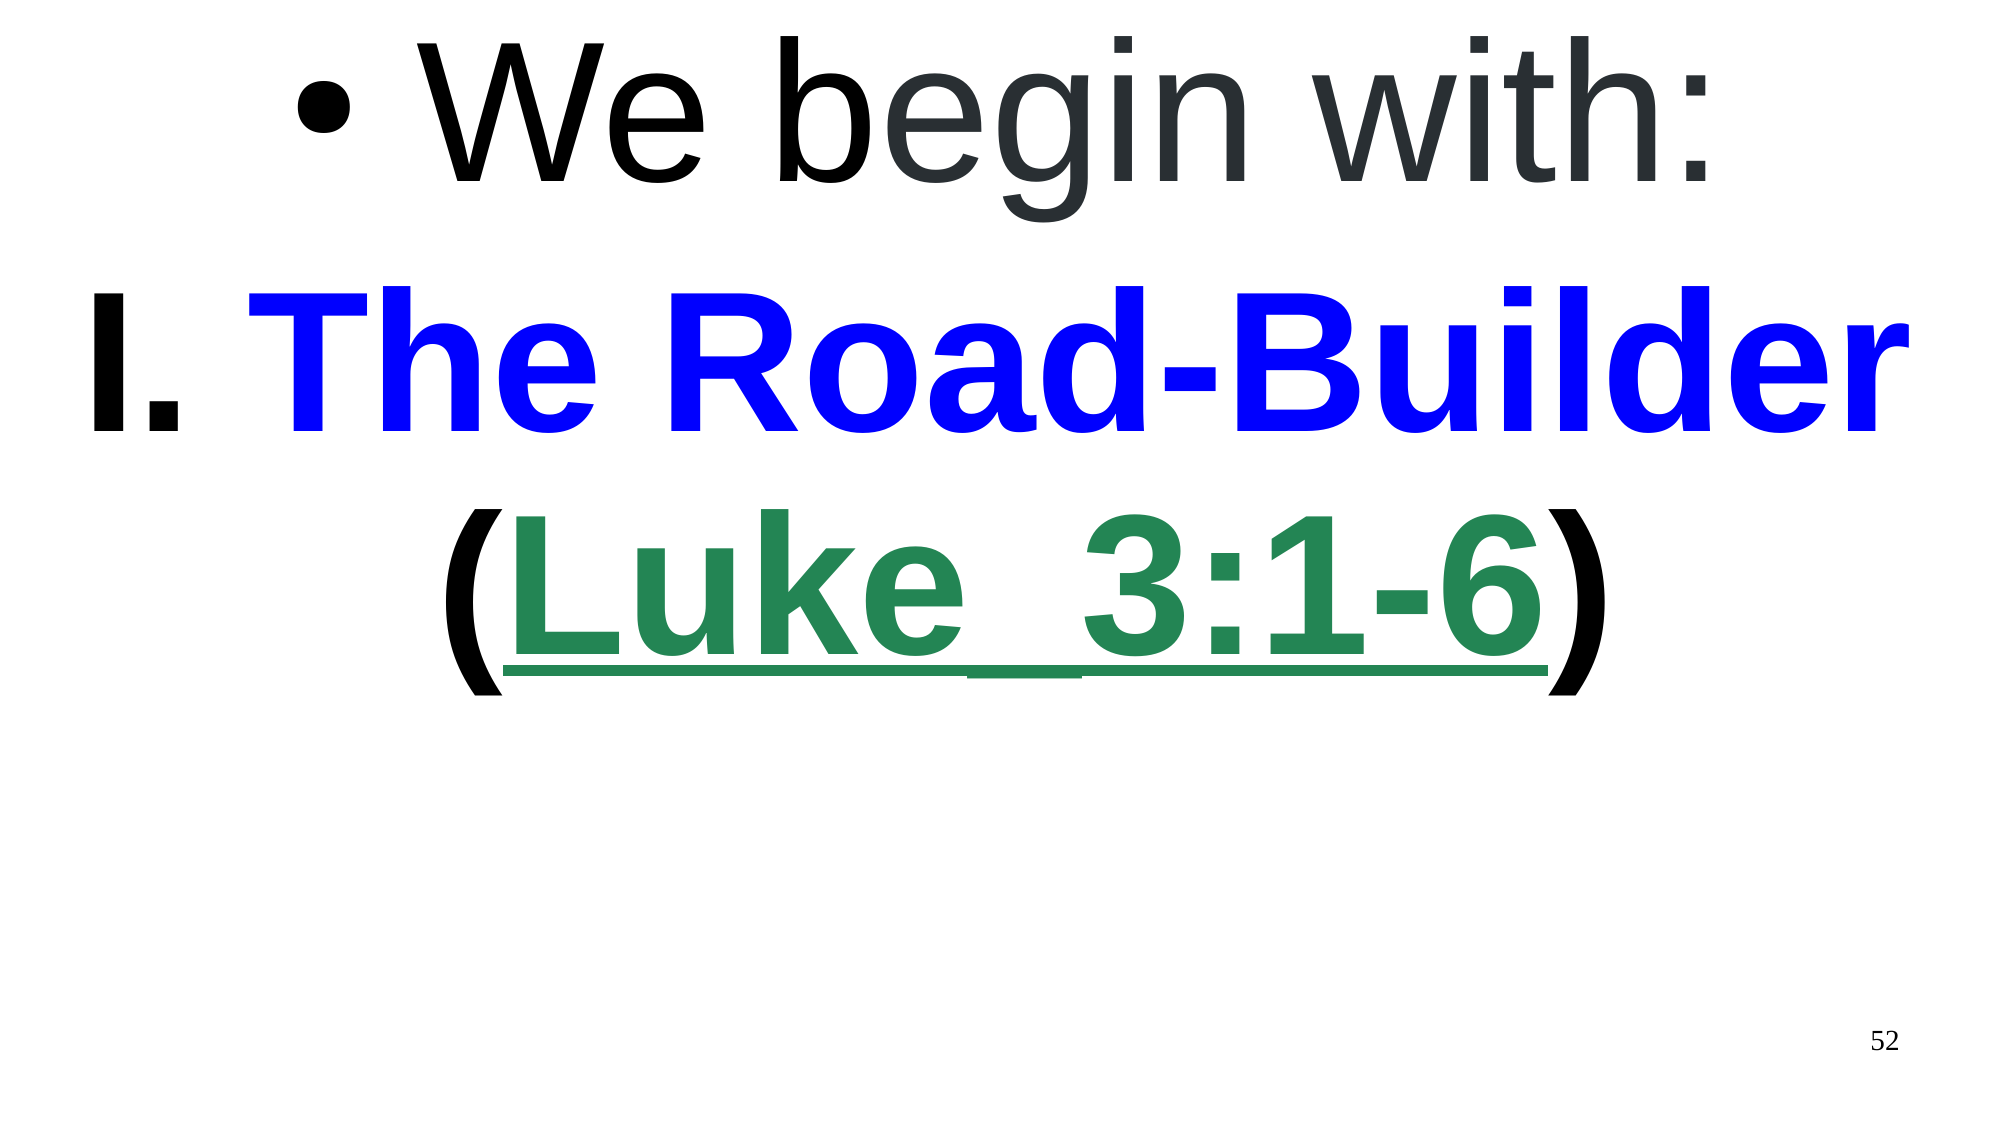

# We begin with:
I. The Road-Builder
 (Luke_3:1-6)
52